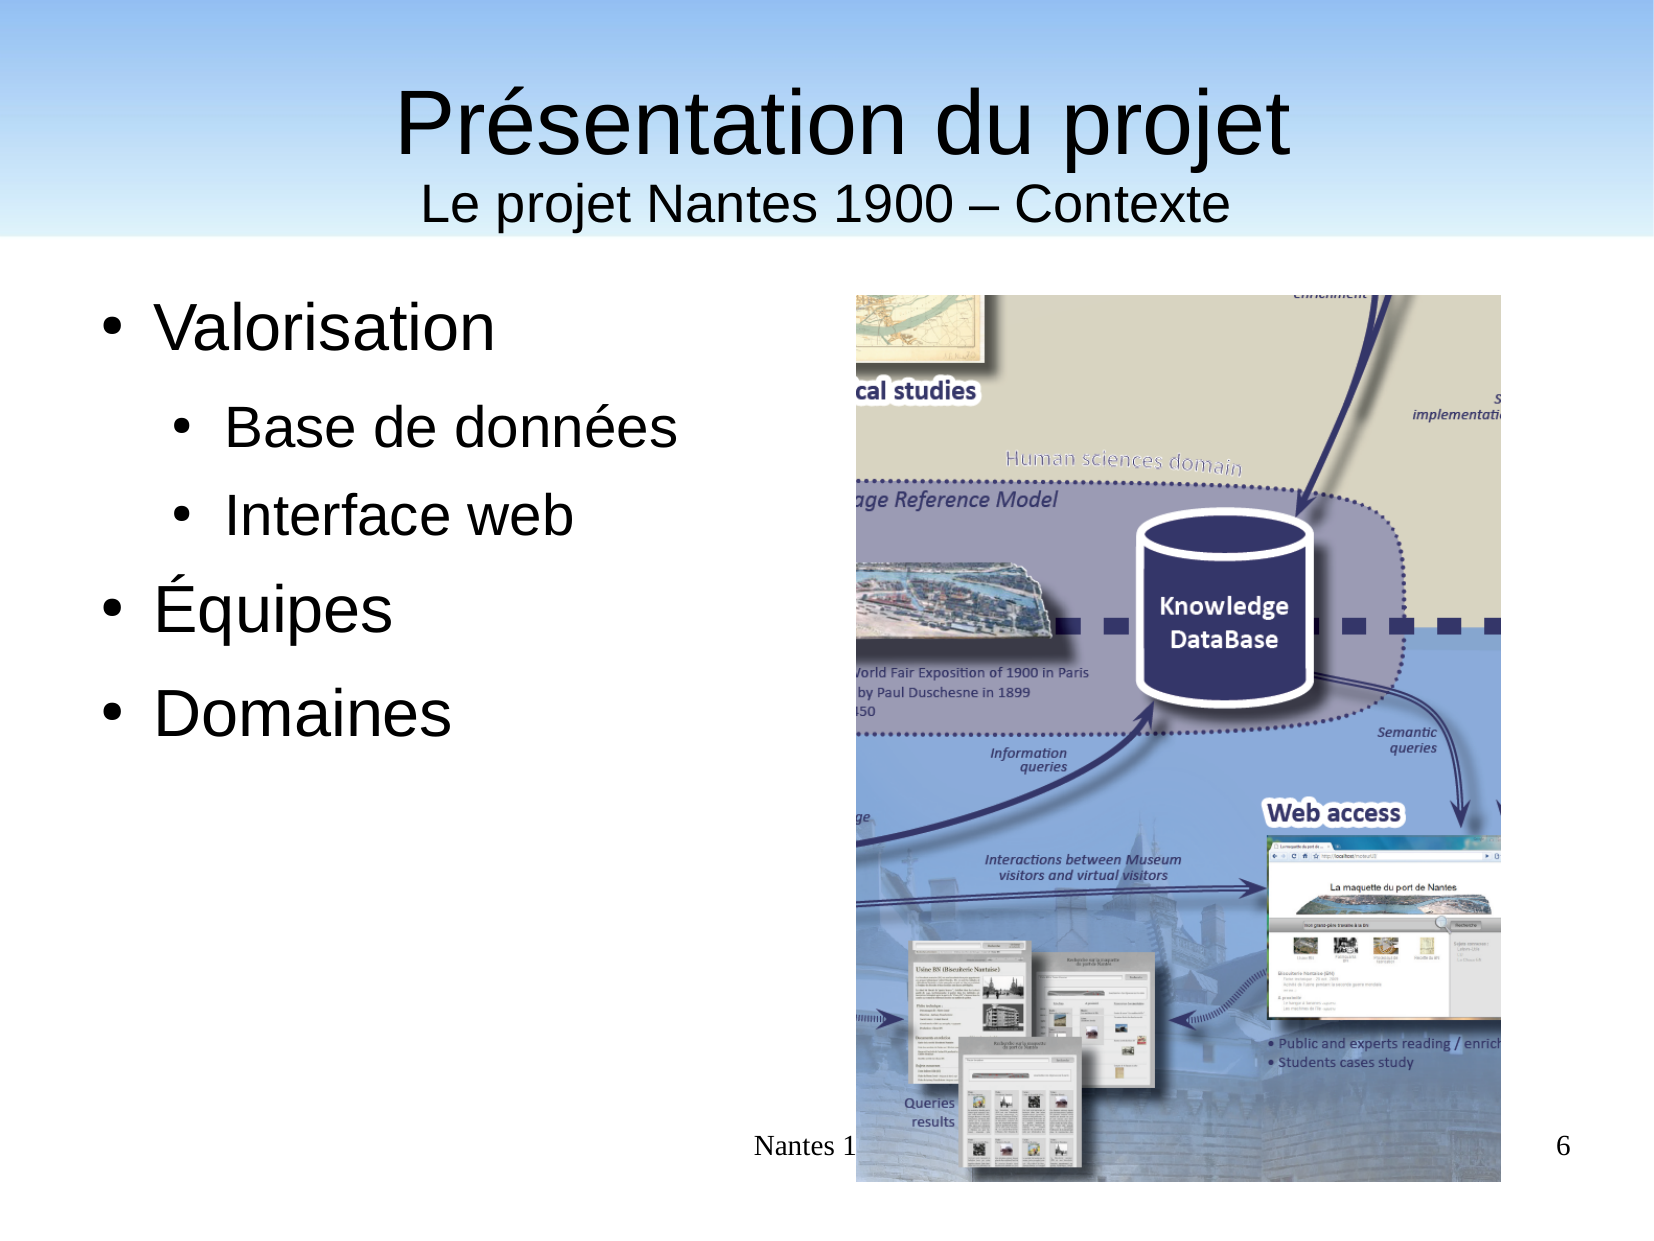

# Présentation du projet Le projet Nantes 1900 – Contexte
Valorisation
Base de données
Interface web
Équipes
Domaines
Nantes 1900
6